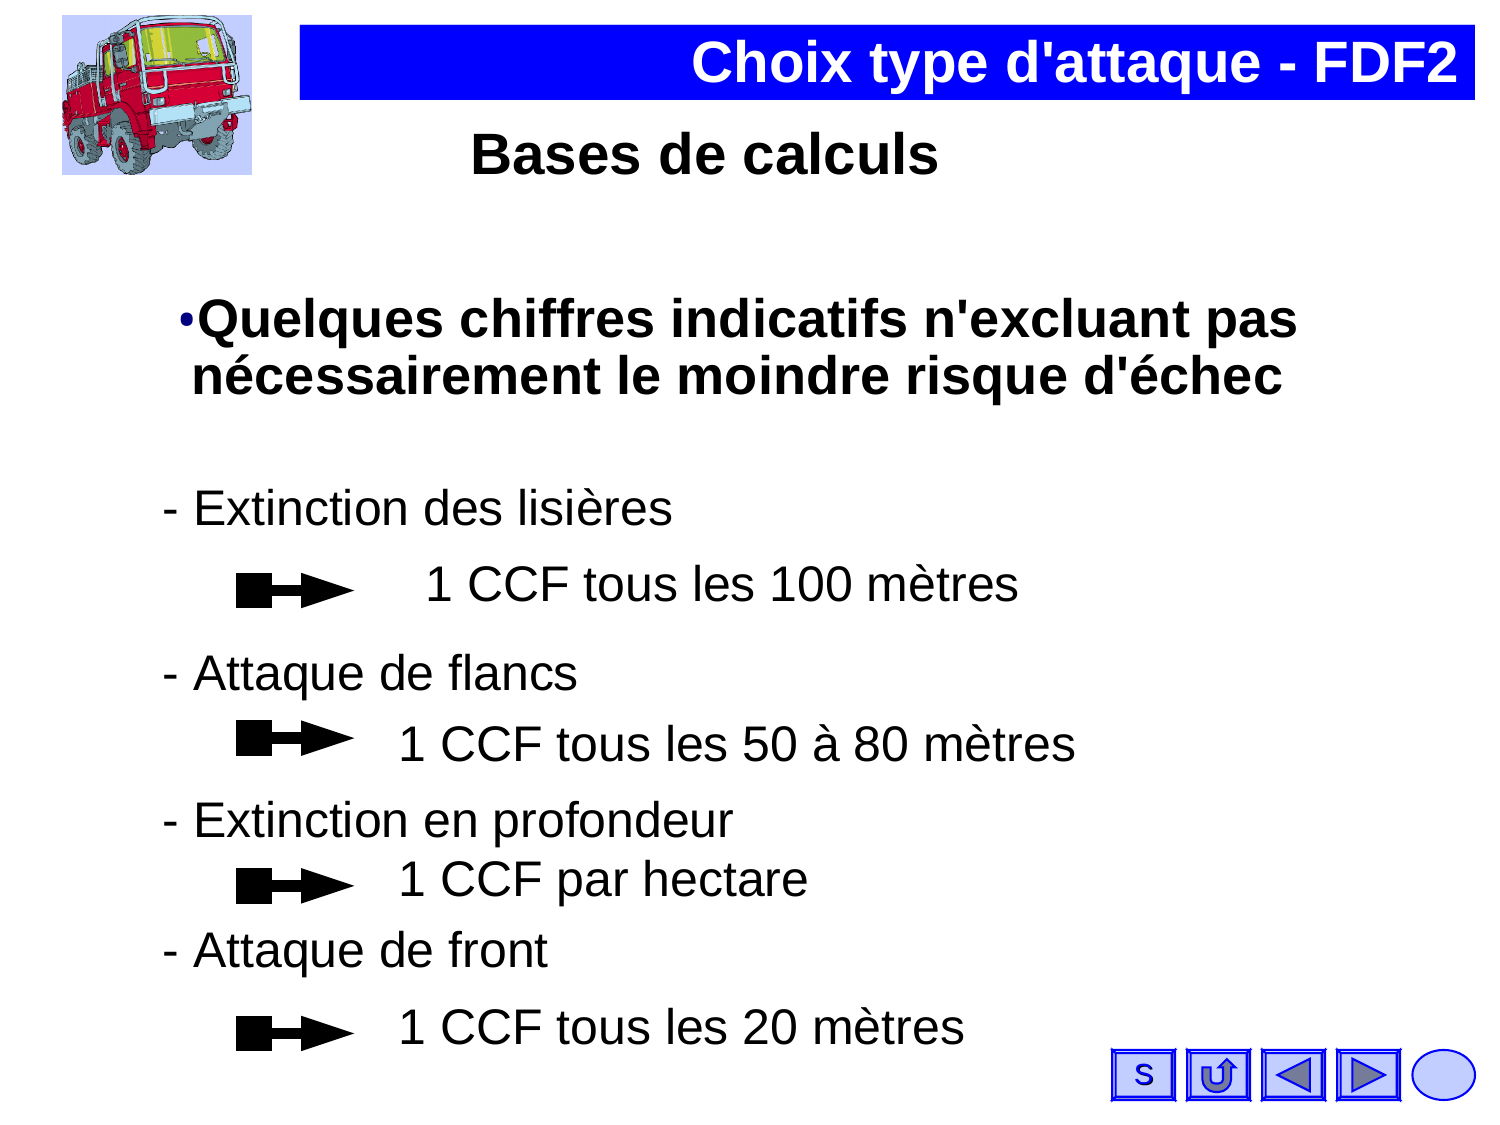

Choix type d'attaque - FDF2
Bases de calculs
Quelques chiffres indicatifs n'excluant pas nécessairement le moindre risque d'échec
- Extinction des lisières
1 CCF tous les 100 mètres
- Attaque de flancs
1 CCF tous les 50 à 80 mètres
- Extinction en profondeur
1 CCF par hectare
- Attaque de front
1 CCF tous les 20 mètres